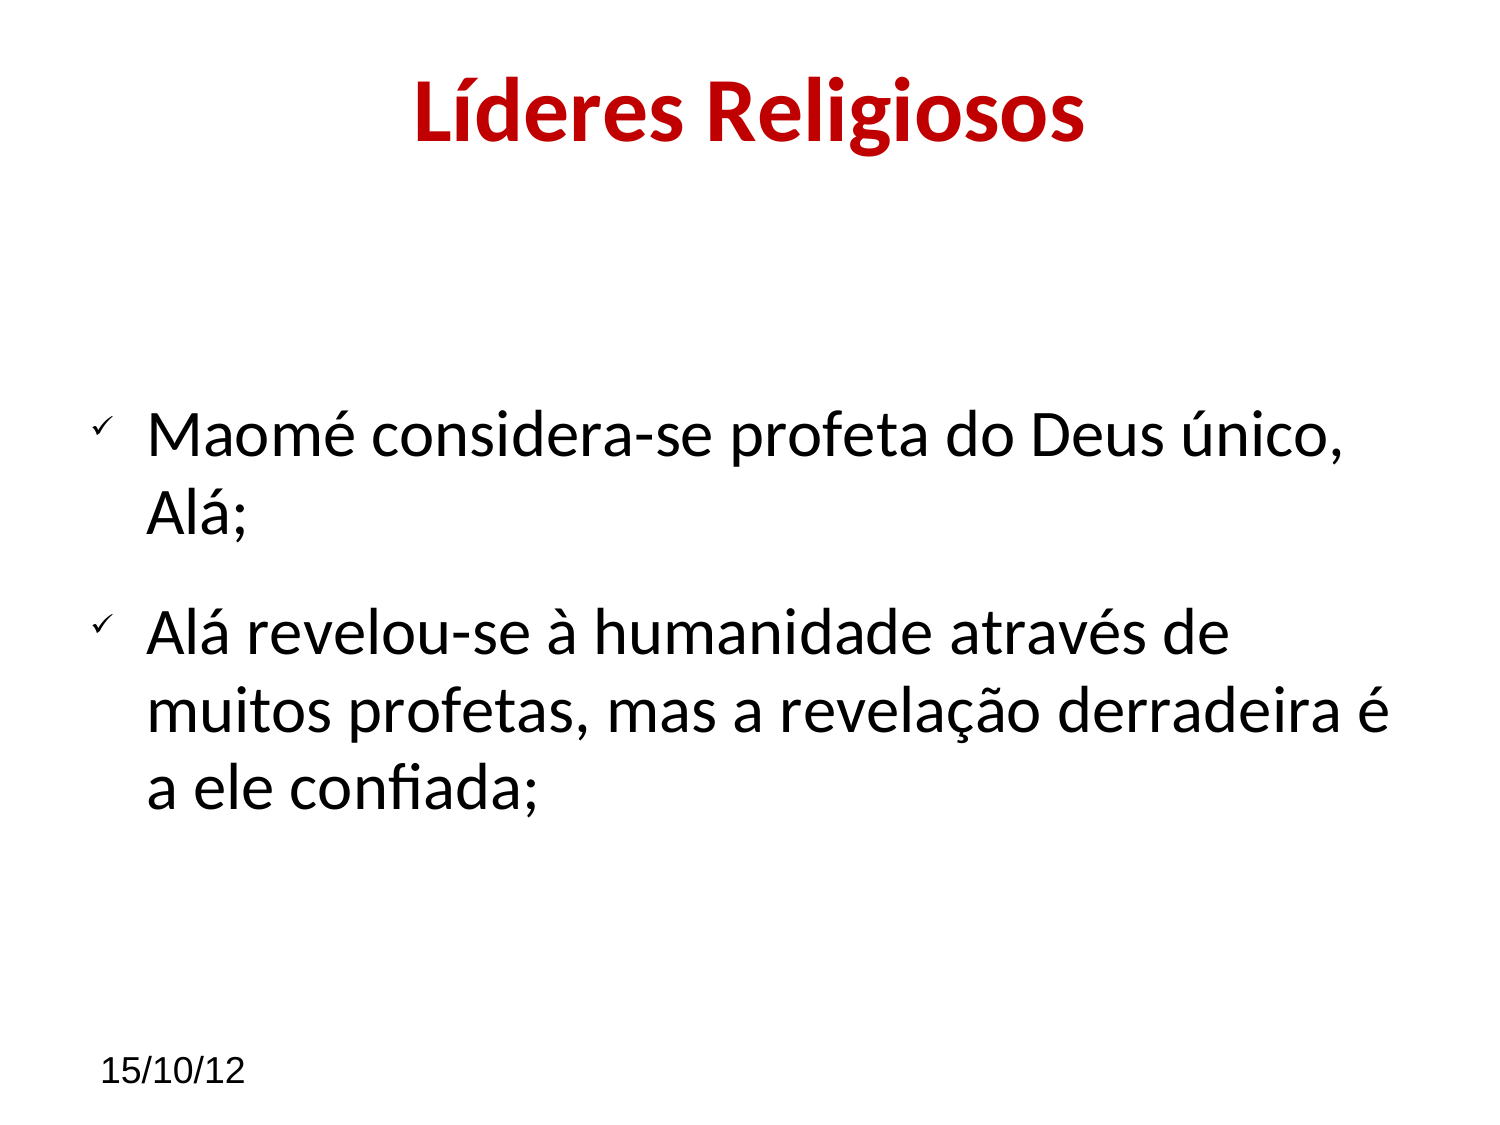

# Líderes Religiosos
Maomé considera-se profeta do Deus único, Alá;
Alá revelou-se à humanidade através de muitos profetas, mas a revelação derradeira é a ele confiada;